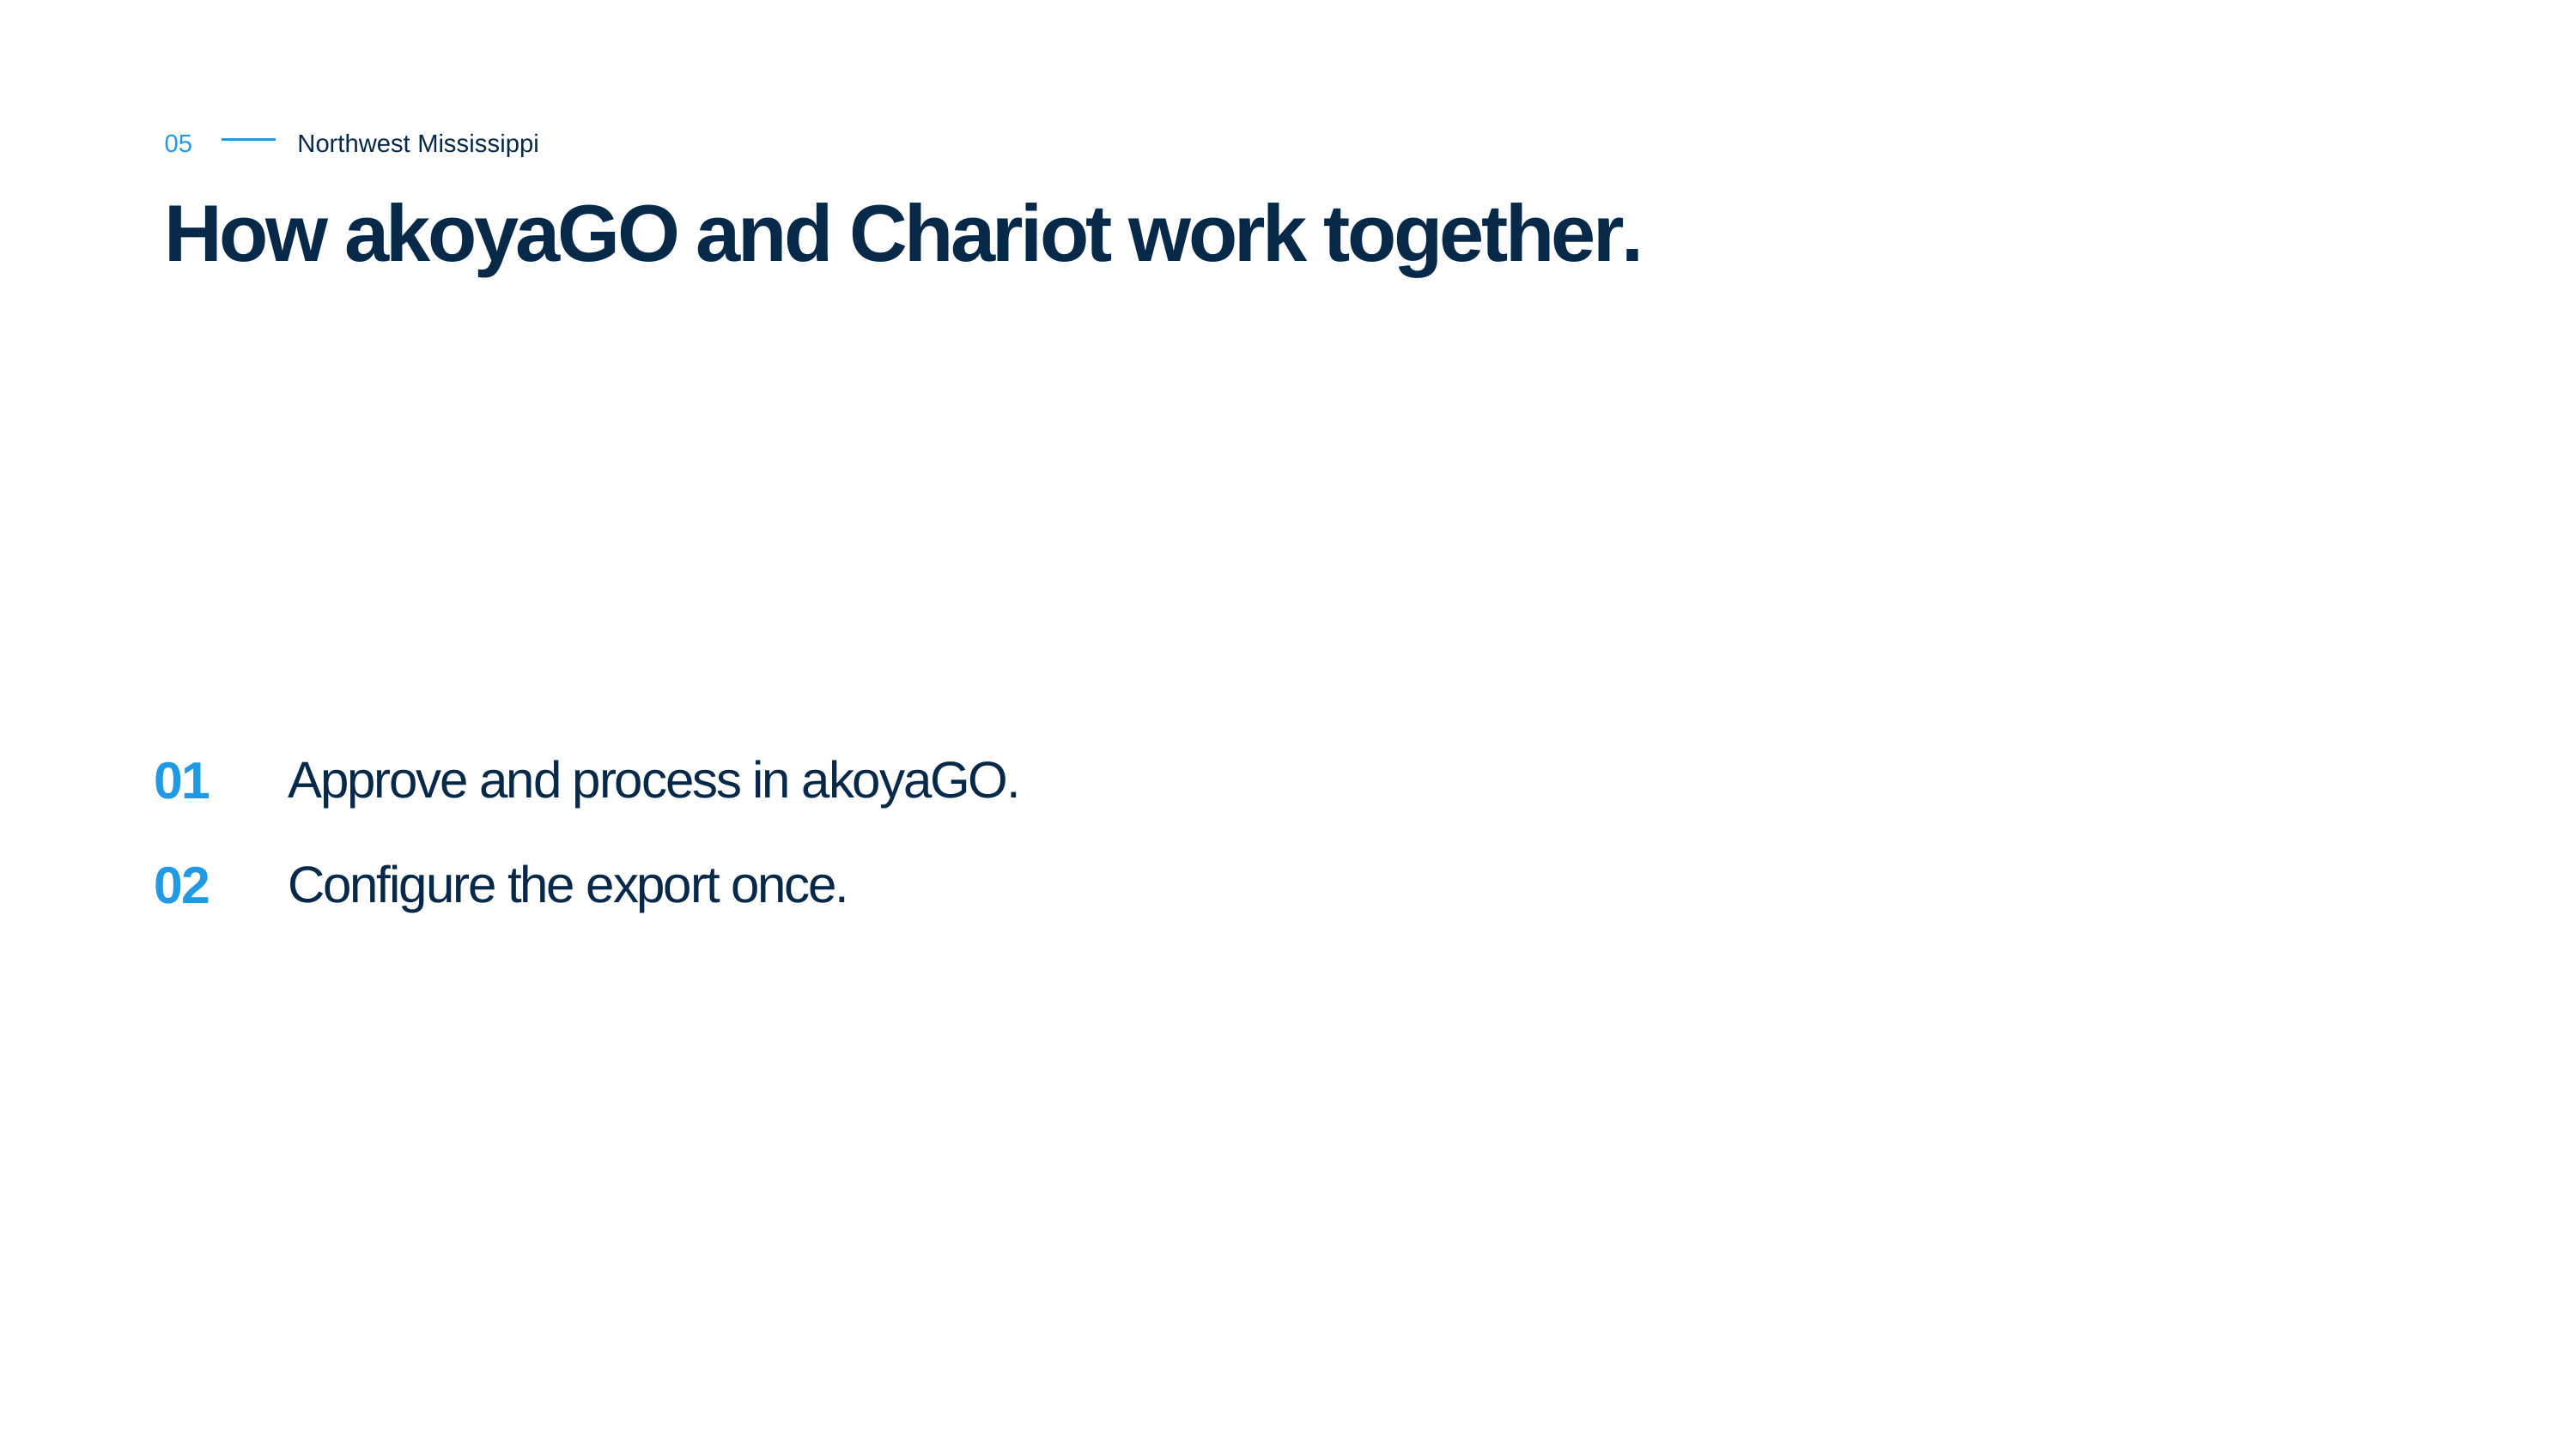

05
Northwest Mississippi
How akoyaGO and Chariot work together.
01
Approve and process in akoyaGO.
02
Configure the export once.